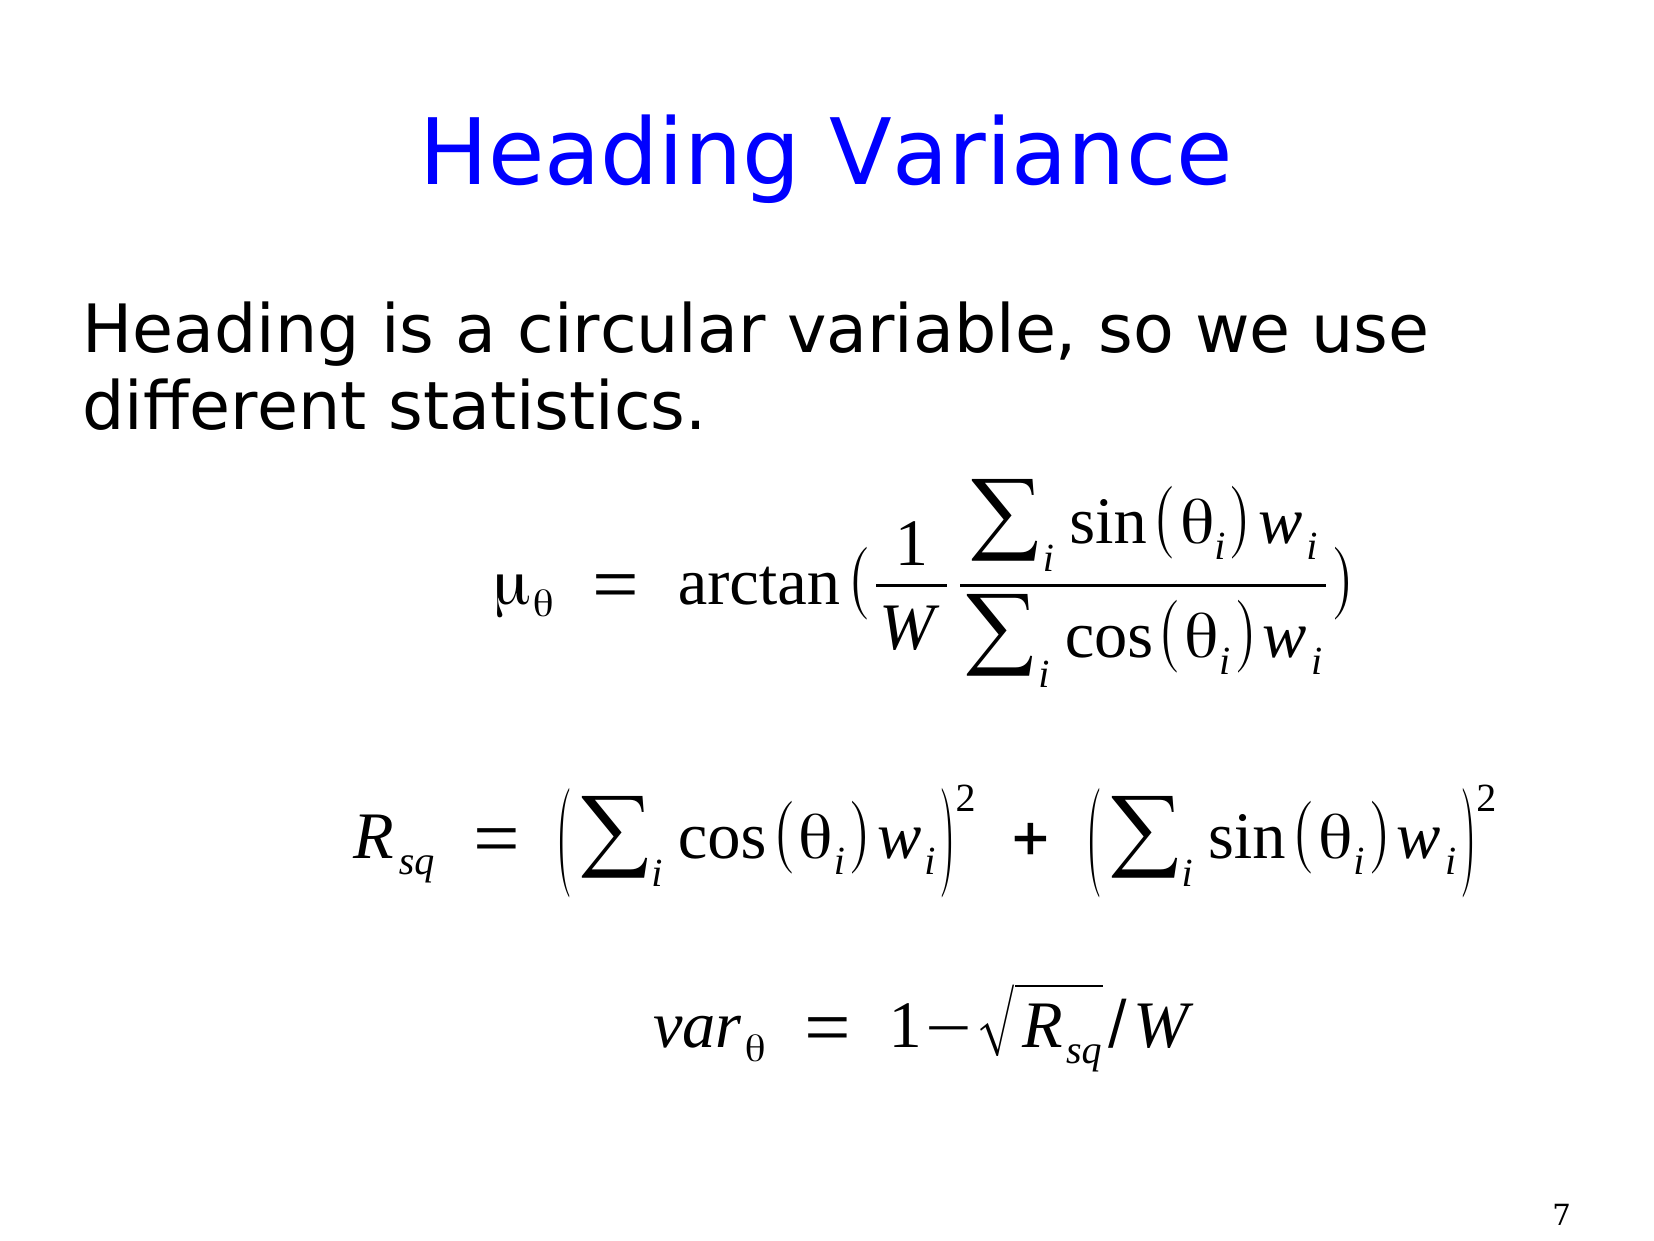

# Heading Variance
Heading is a circular variable, so we use different statistics.
7